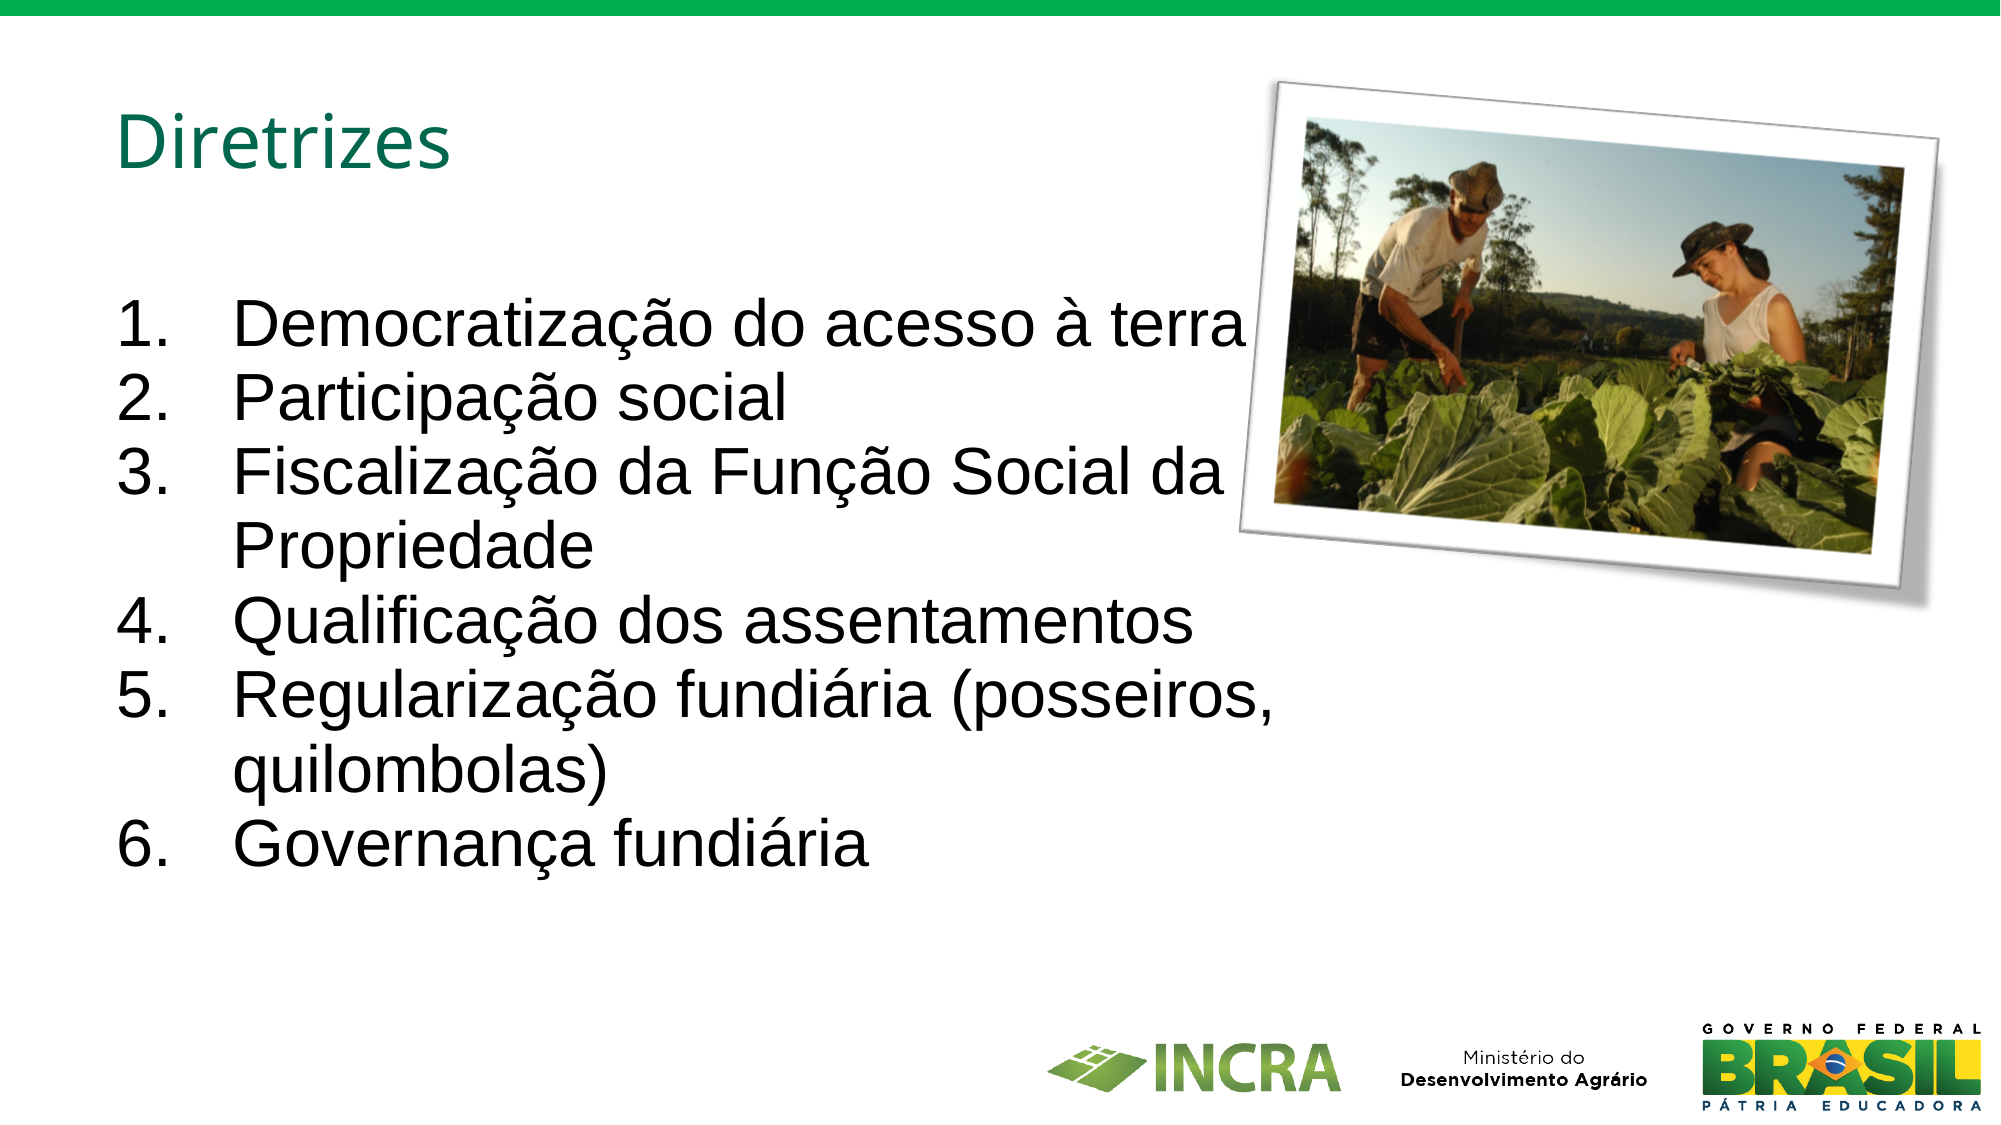

Diretrizes
Democratização do acesso à terra
Participação social
Fiscalização da Função Social da Propriedade
Qualificação dos assentamentos
Regularização fundiária (posseiros, quilombolas)
Governança fundiária